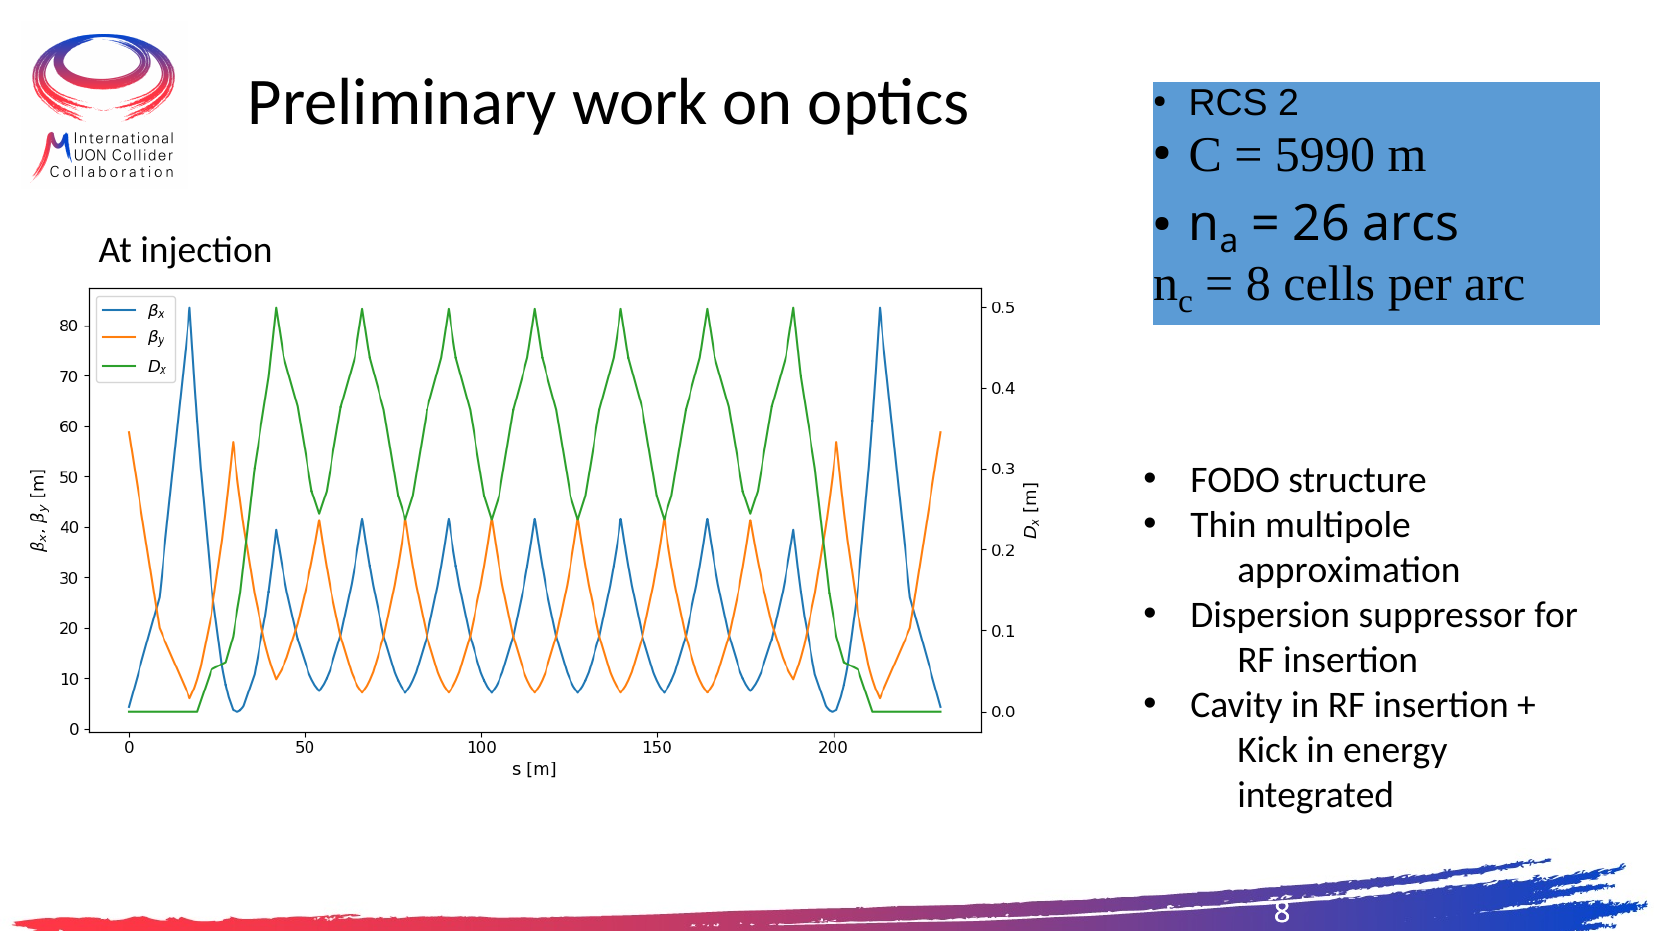

Preliminary work on optics
| RCS 2 |
| --- |
| C = 5990 m |
| na = 26 arcs |
| nc = 8 cells per arc |
At injection
FODO structure
Thin multipole approximation
Dispersion suppressor for RF insertion
Cavity in RF insertion + Kick in energy integrated